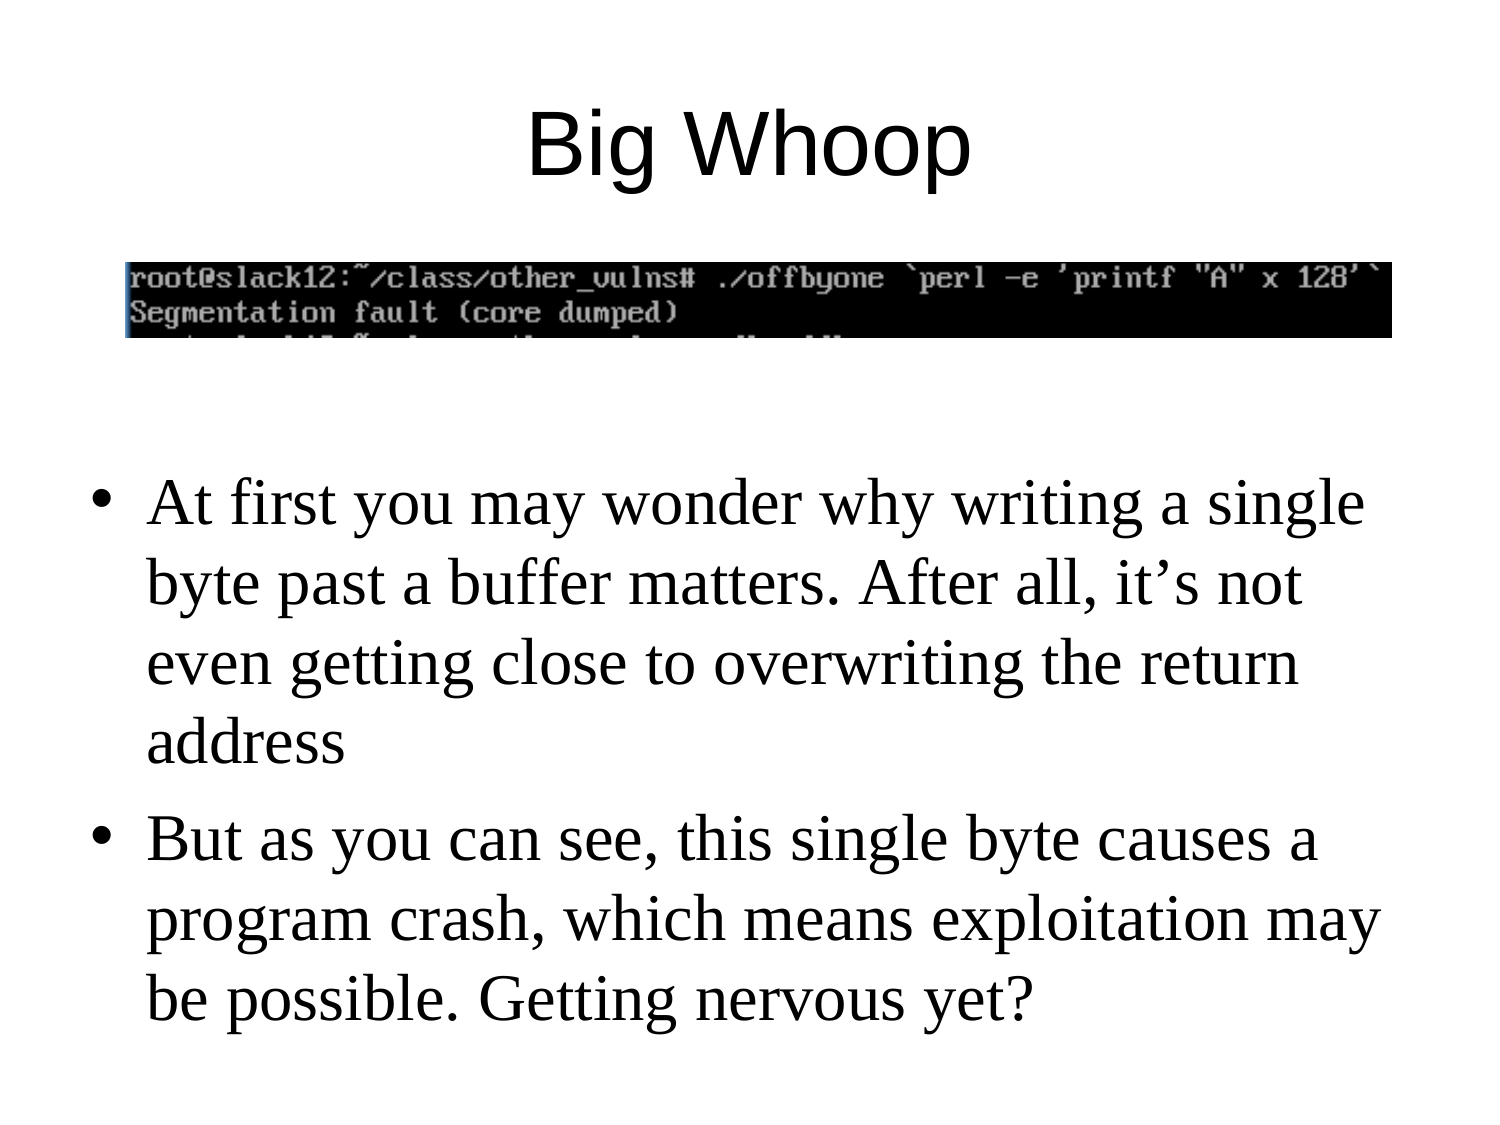

# Big Whoop
At first you may wonder why writing a single byte past a buffer matters. After all, it’s not even getting close to overwriting the return address
But as you can see, this single byte causes a program crash, which means exploitation may be possible. Getting nervous yet?